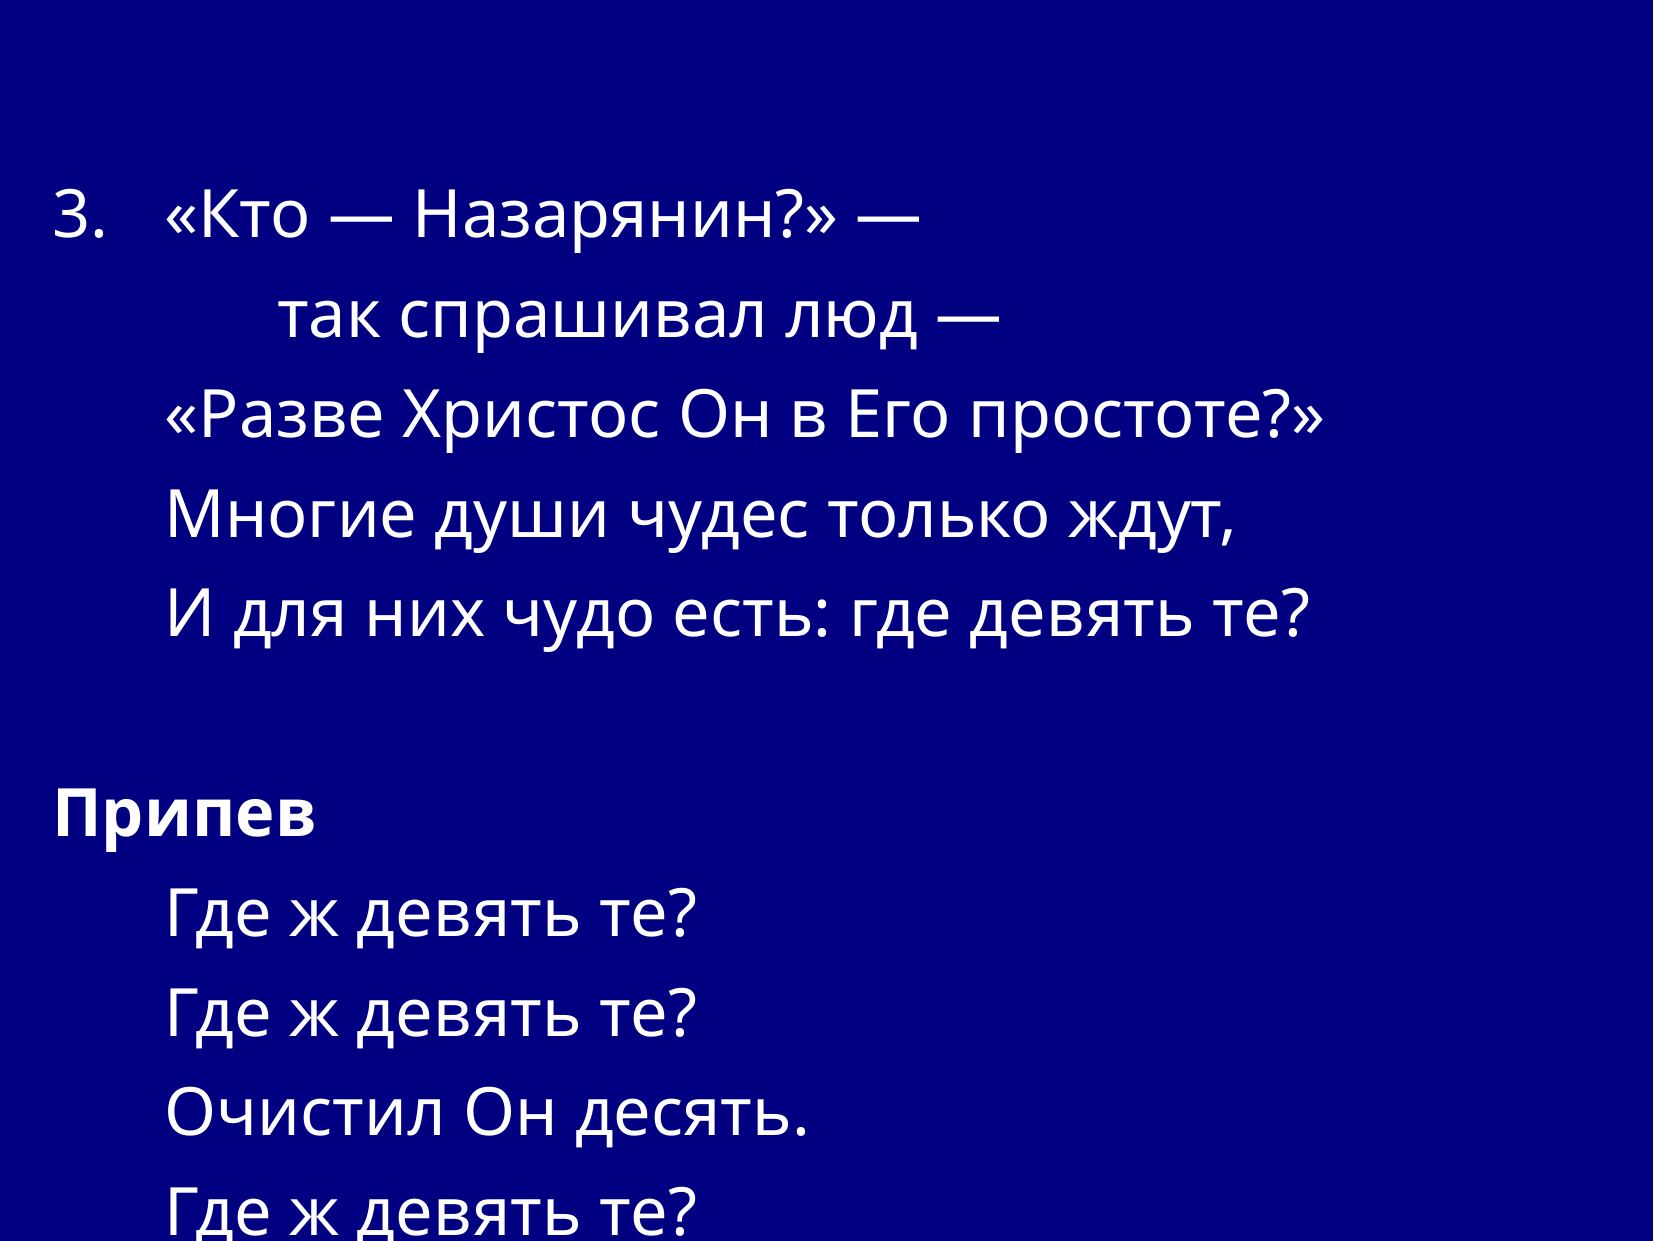

3.	«Кто — Назарянин?» —
		так спрашивал люд —
	«Разве Христос Он в Его простоте?»
	Многие души чудес только ждут,
	И для них чудо есть: где девять те?
Припев
	Где ж девять те?
	Где ж девять те?
	Очистил Он десять.
	Где ж девять те?